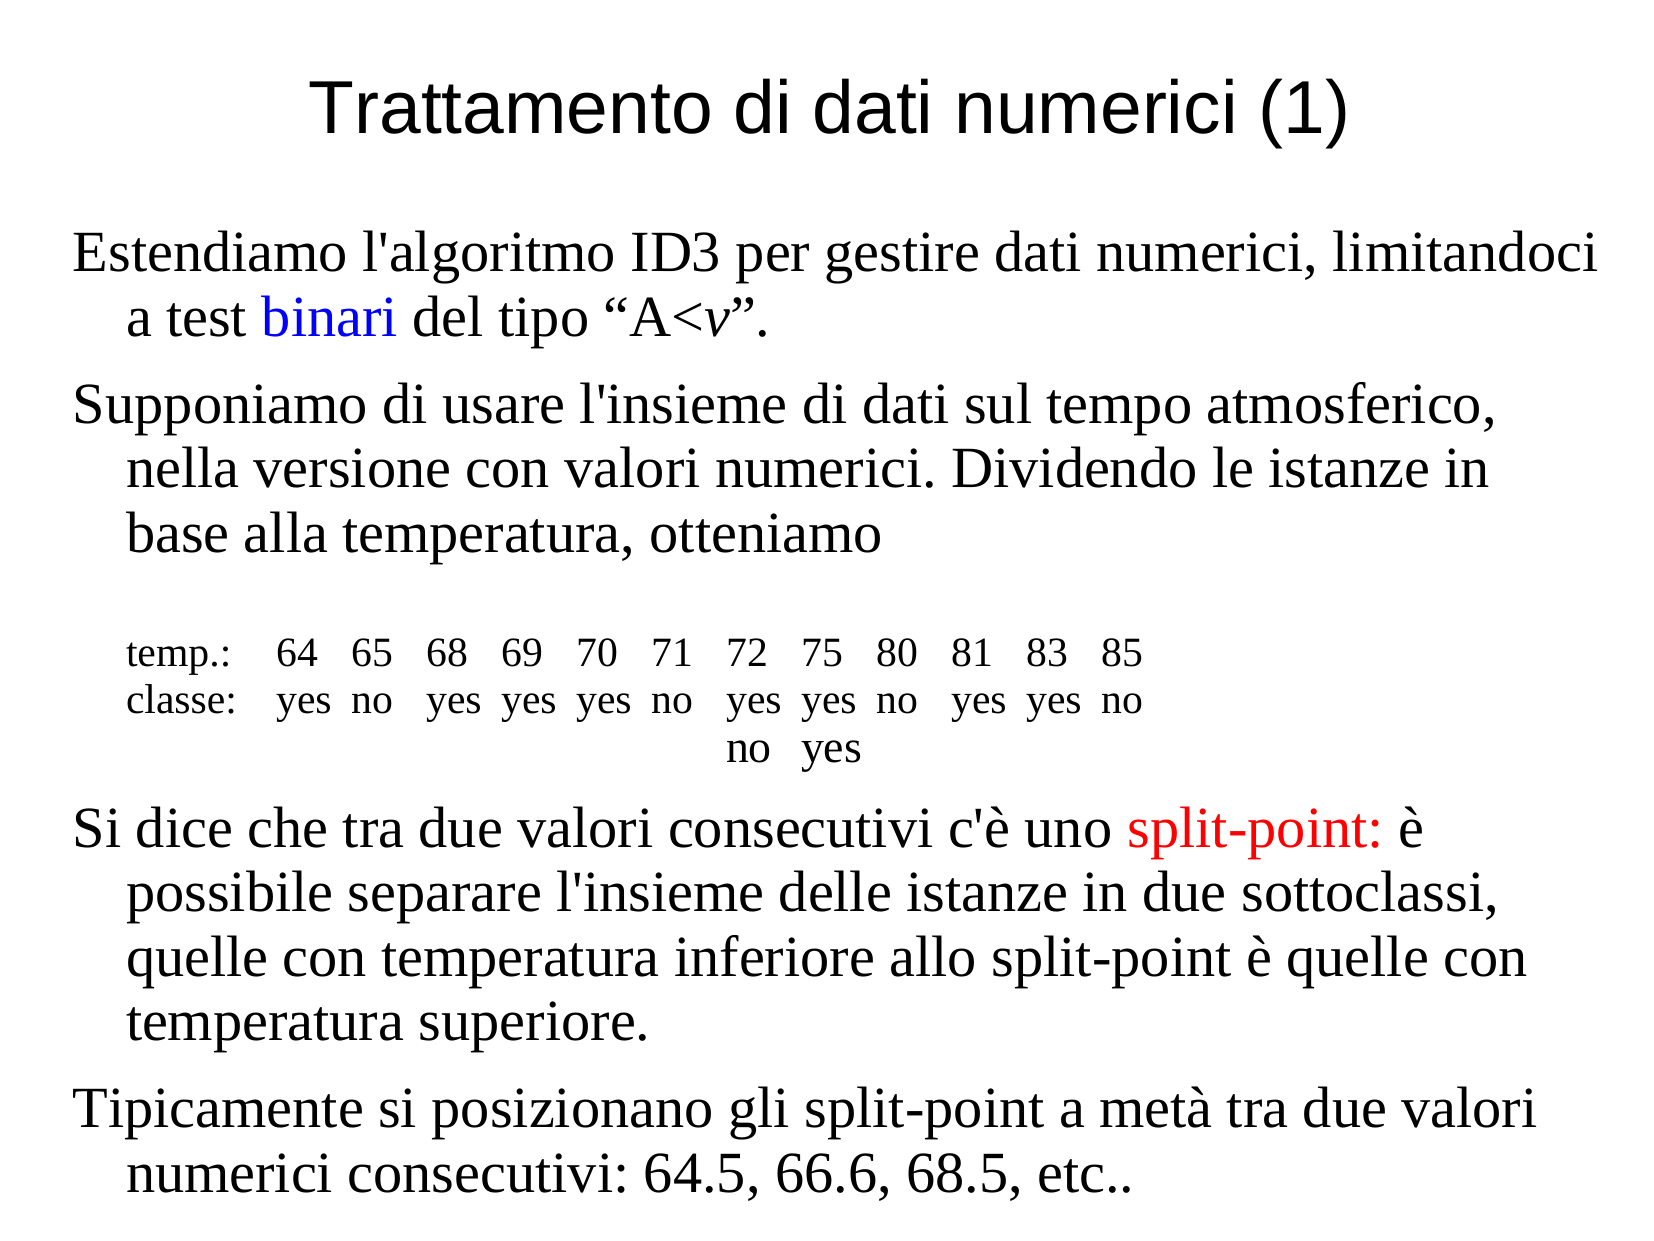

# Trattamento di dati numerici (1)
Estendiamo l'algoritmo ID3 per gestire dati numerici, limitandoci a test binari del tipo “A<v”.
Supponiamo di usare l'insieme di dati sul tempo atmosferico, nella versione con valori numerici. Dividendo le istanze in base alla temperatura, otteniamo
temp.:	64	65	68	69	70	71	72	75	80	81	83	85
classe: 	yes	no	yes	yes	yes	no	yes	yes	no	yes	yes	no
								no	yes
Si dice che tra due valori consecutivi c'è uno split-point: è possibile separare l'insieme delle istanze in due sottoclassi, quelle con temperatura inferiore allo split-point è quelle con temperatura superiore.
Tipicamente si posizionano gli split-point a metà tra due valori numerici consecutivi: 64.5, 66.6, 68.5, etc..